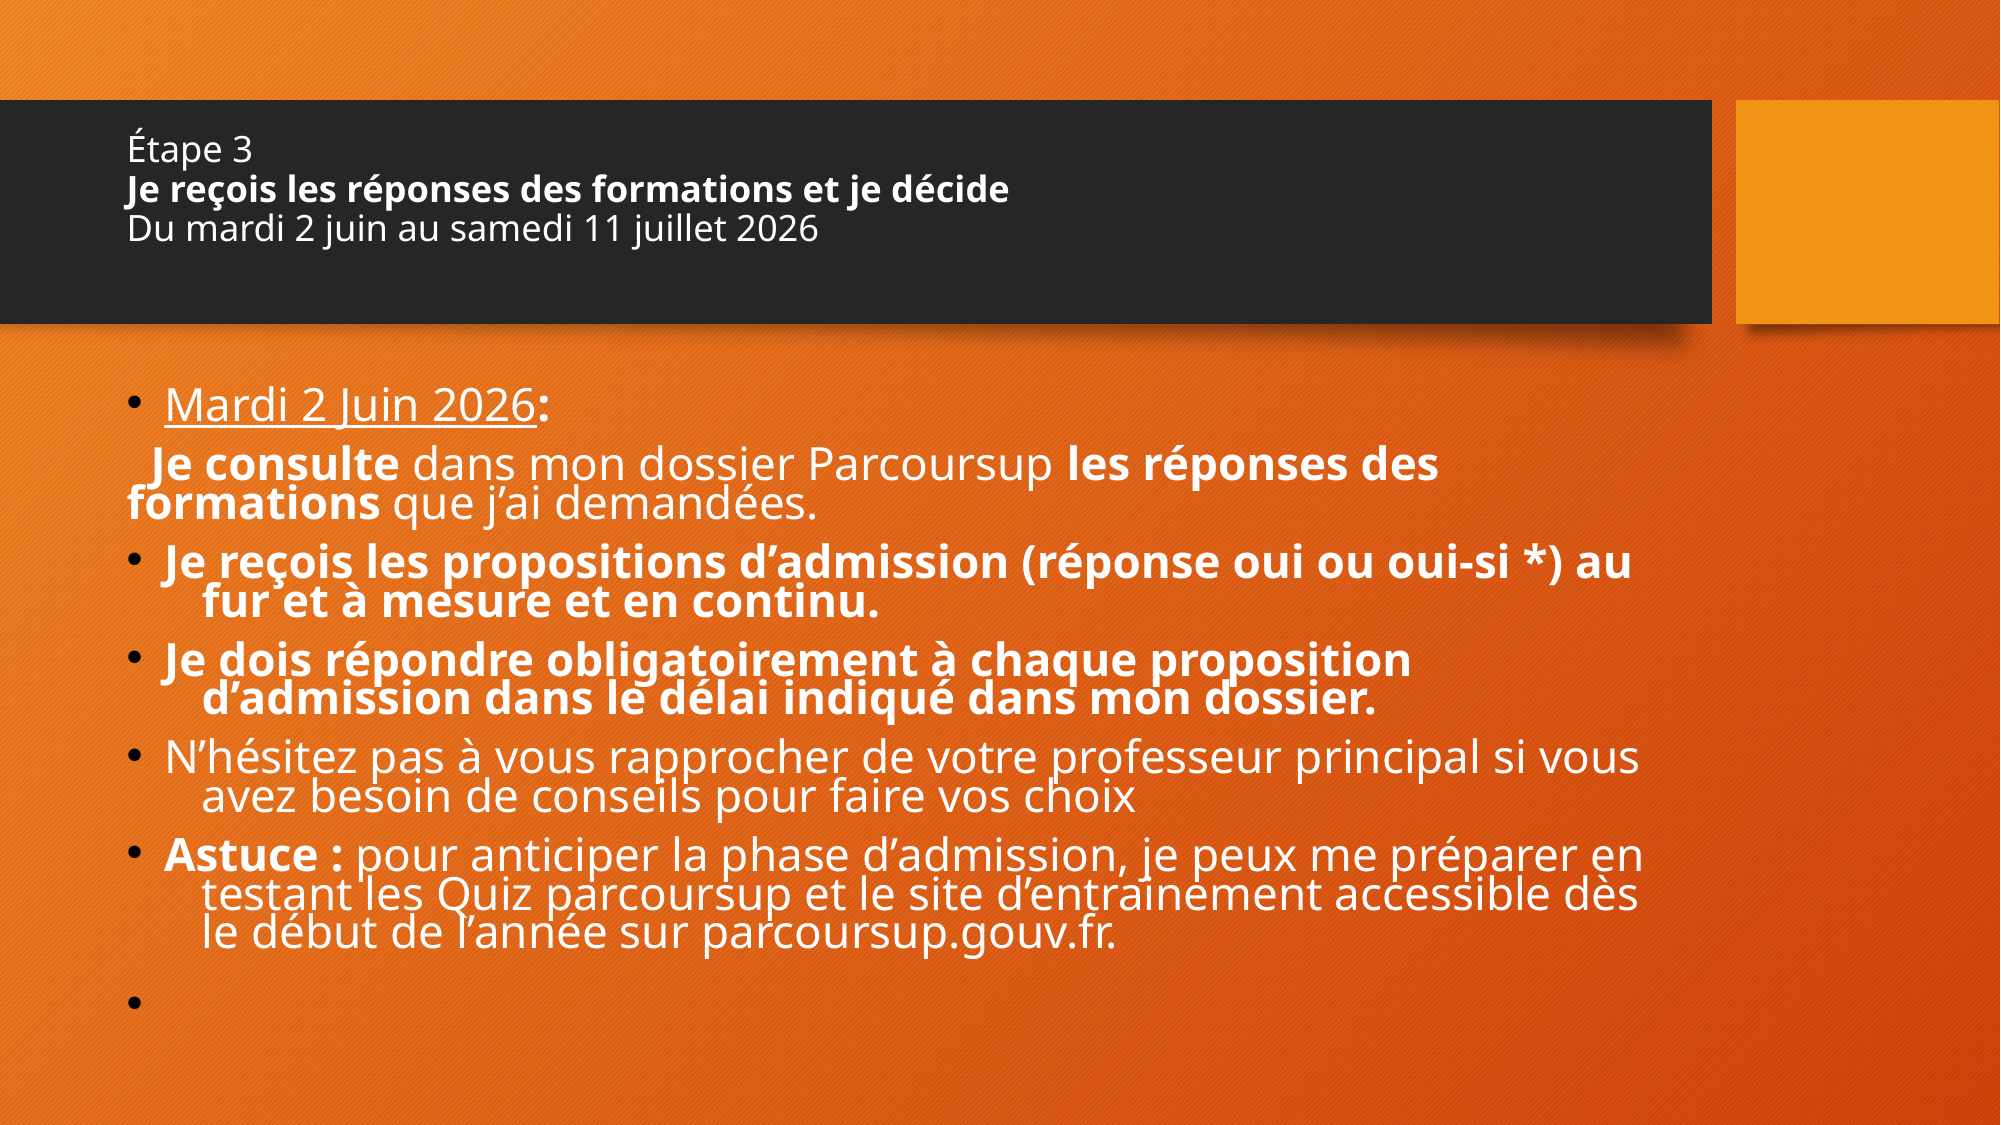

# Étape 3 Je reçois les réponses des formations et je décide Du mardi 2 juin au samedi 11 juillet 2026
Mardi 2 Juin 2026:
 Je consulte dans mon dossier Parcoursup les réponses des formations que j’ai demandées.
Je reçois les propositions d’admission (réponse oui ou oui-si *) au fur et à mesure et en continu.
Je dois répondre obligatoirement à chaque proposition d’admission dans le délai indiqué dans mon dossier.
N’hésitez pas à vous rapprocher de votre professeur principal si vous avez besoin de conseils pour faire vos choix
Astuce : pour anticiper la phase d’admission, je peux me préparer en testant les Quiz parcoursup et le site d’entrainement accessible dès le début de l’année sur parcoursup.gouv.fr.